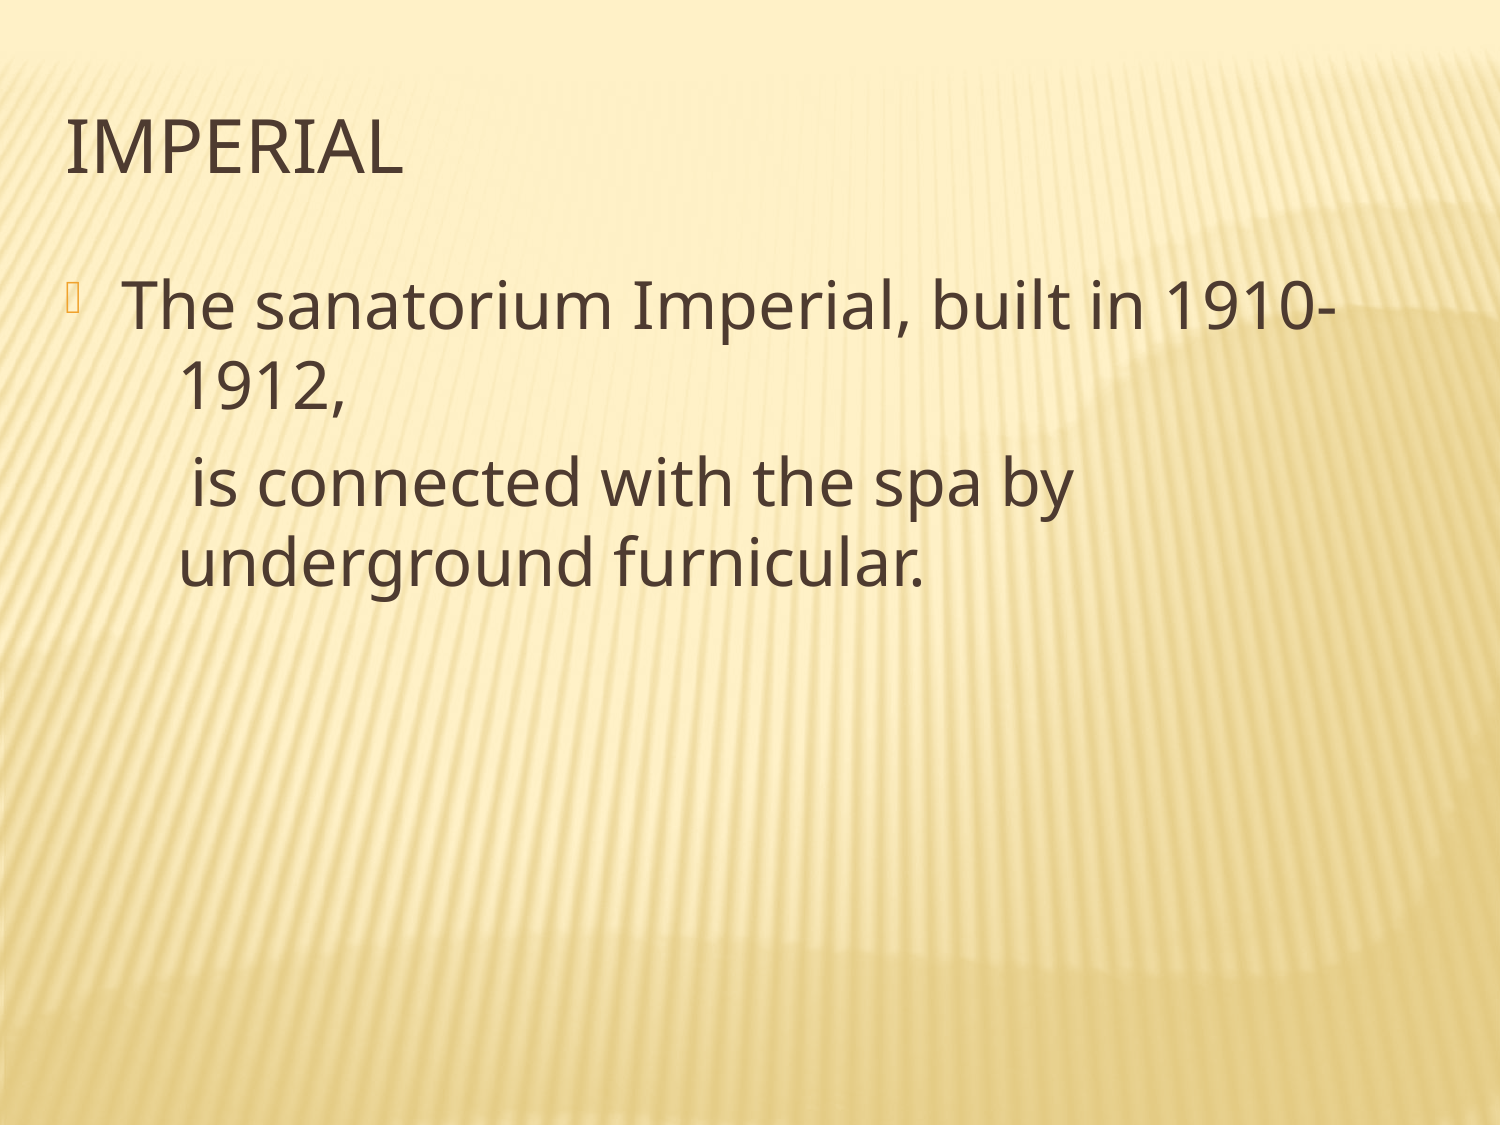

# IMPERIAL
The sanatorium Imperial, built in 1910-1912,
 is connected with the spa by underground furnicular.